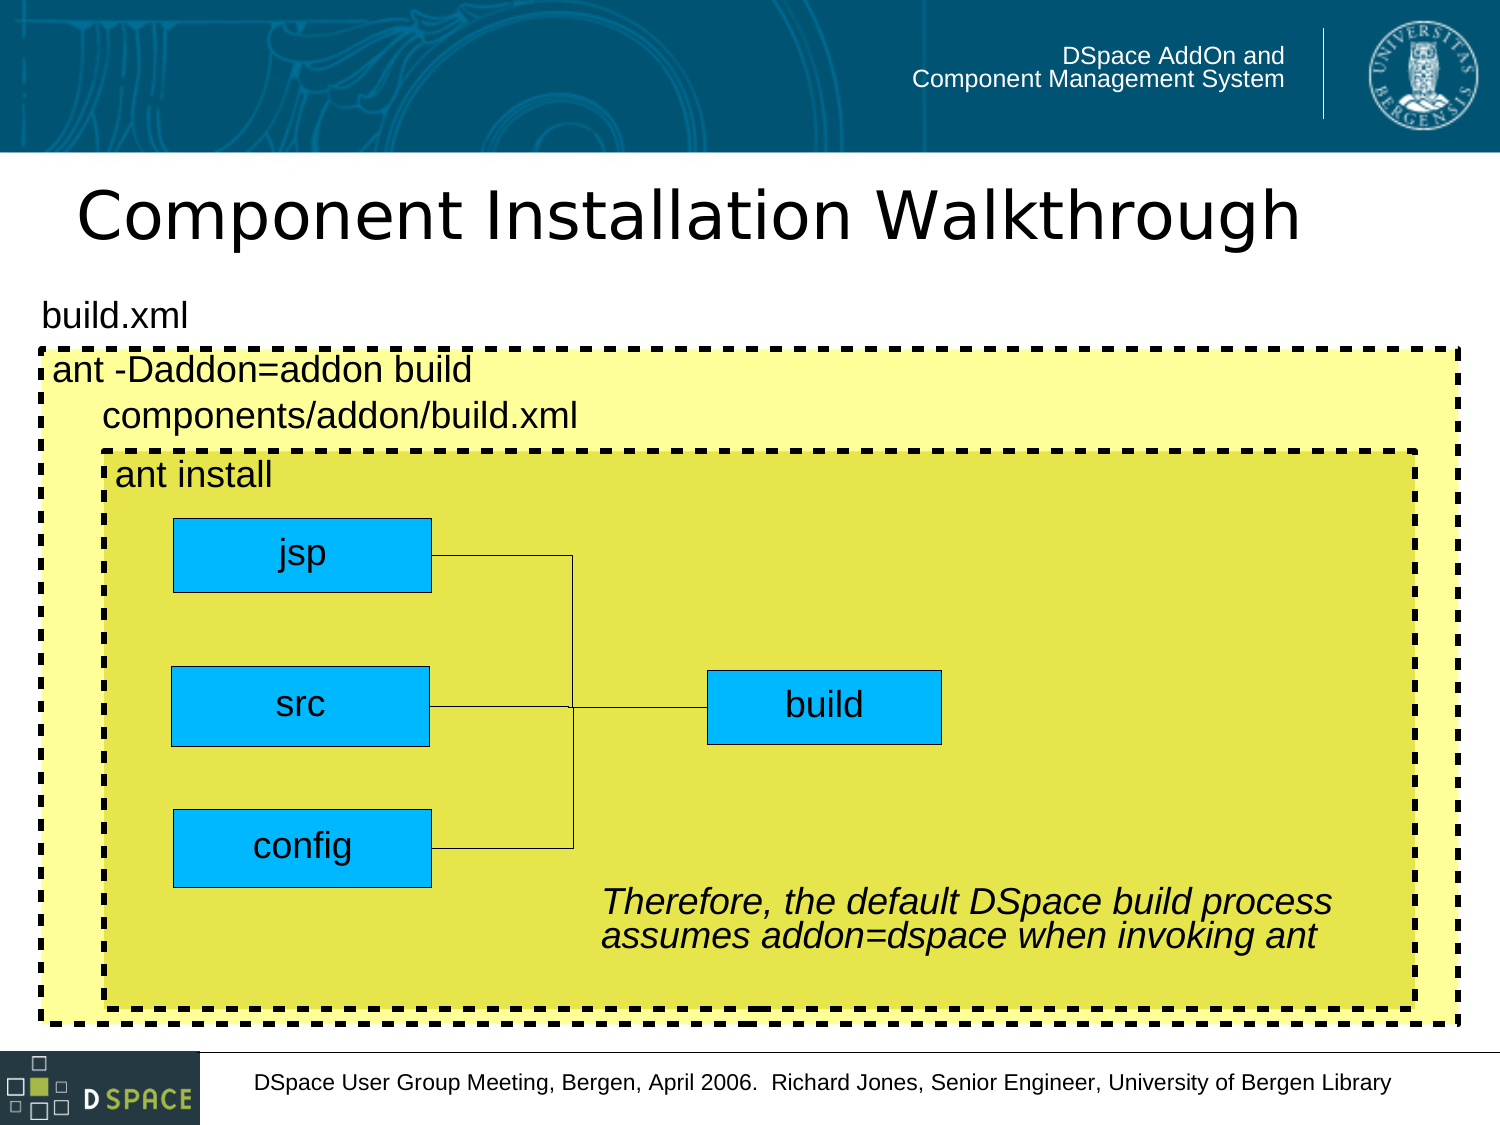

# Component Installation Walkthrough
build.xml
ant -Daddon=addon build
components/addon/build.xml
ant install
jsp
src
build
config
Therefore, the default DSpace build process
assumes addon=dspace when invoking ant